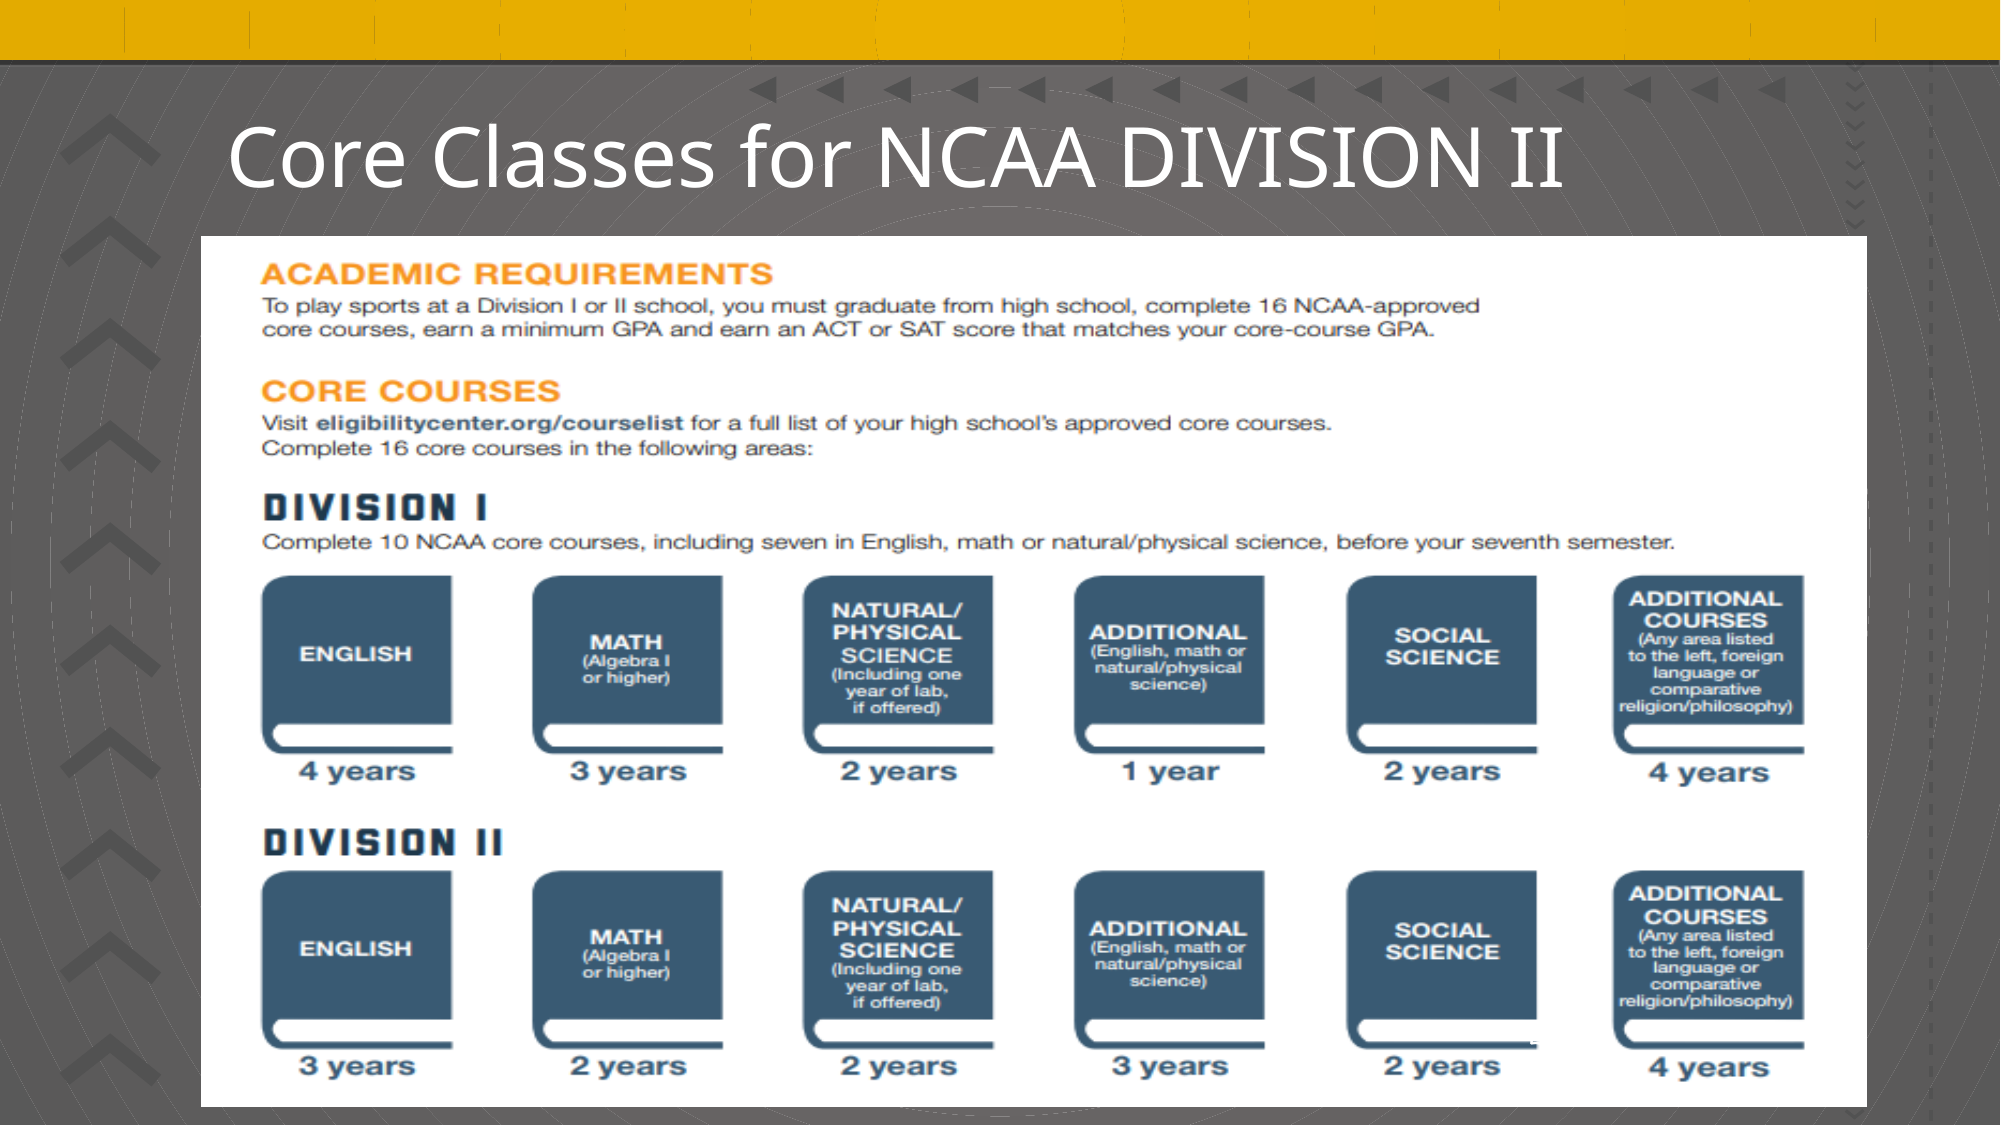

# Core Classes for NCAA DIVISION II